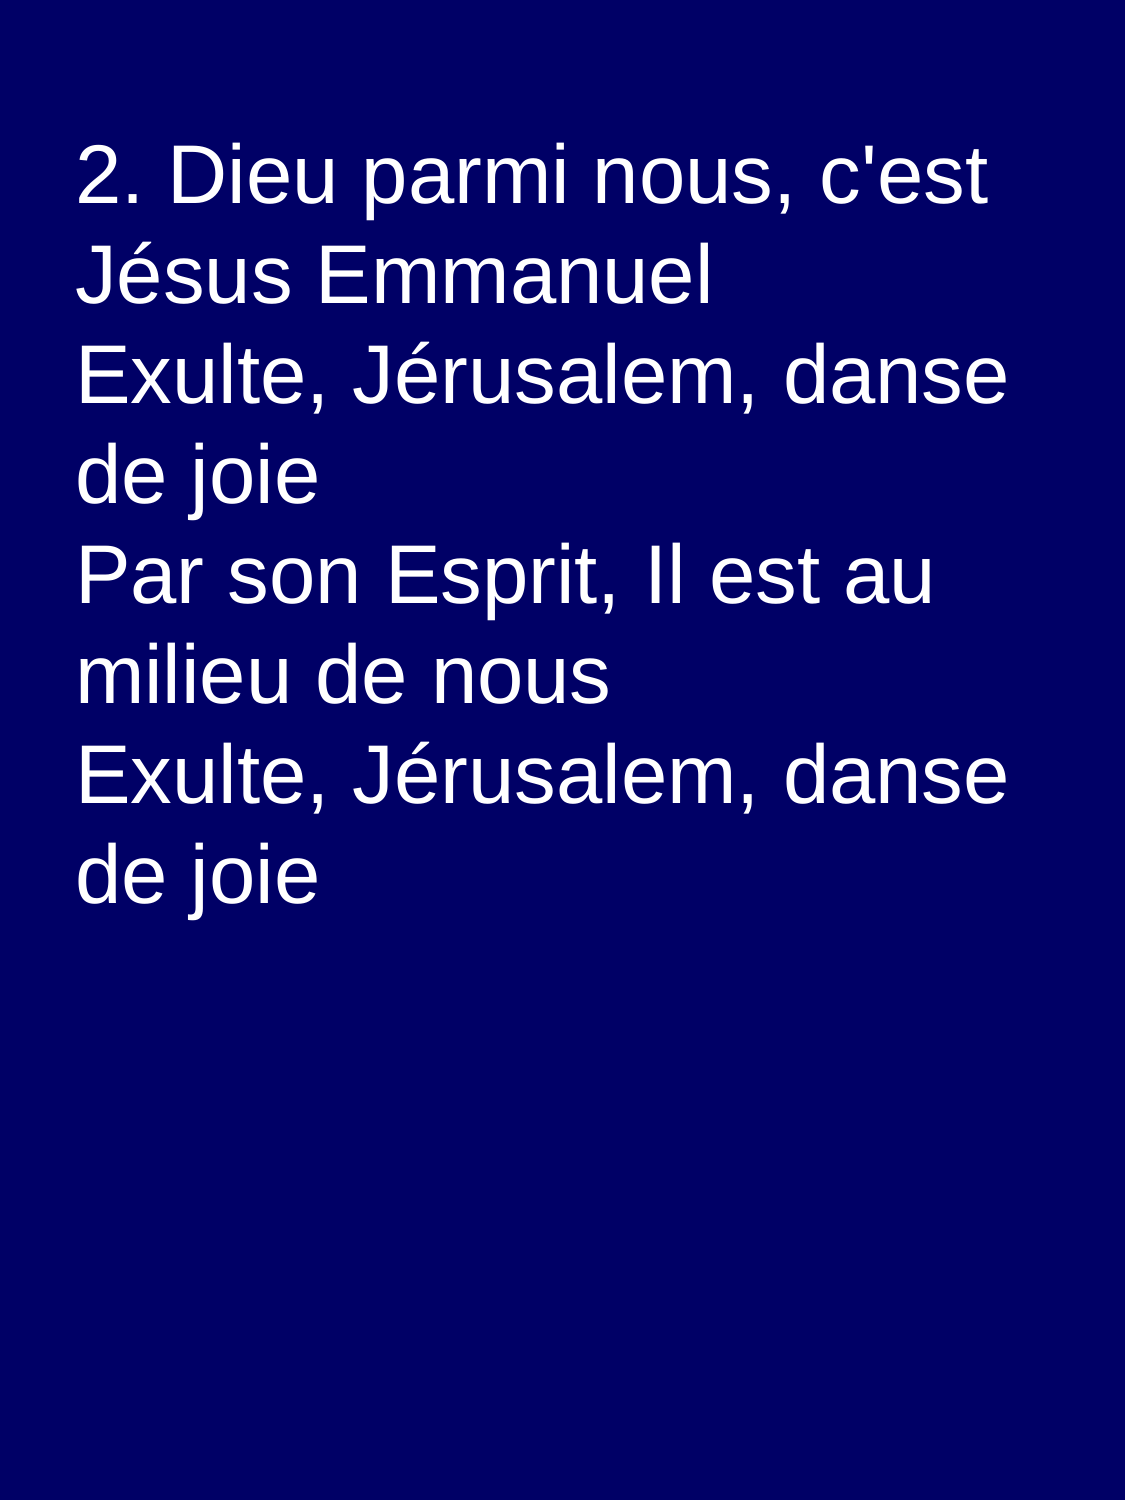

2. Dieu parmi nous, c'est Jésus Emmanuel
Exulte, Jérusalem, danse de joie
Par son Esprit, Il est au milieu de nous
Exulte, Jérusalem, danse de joie